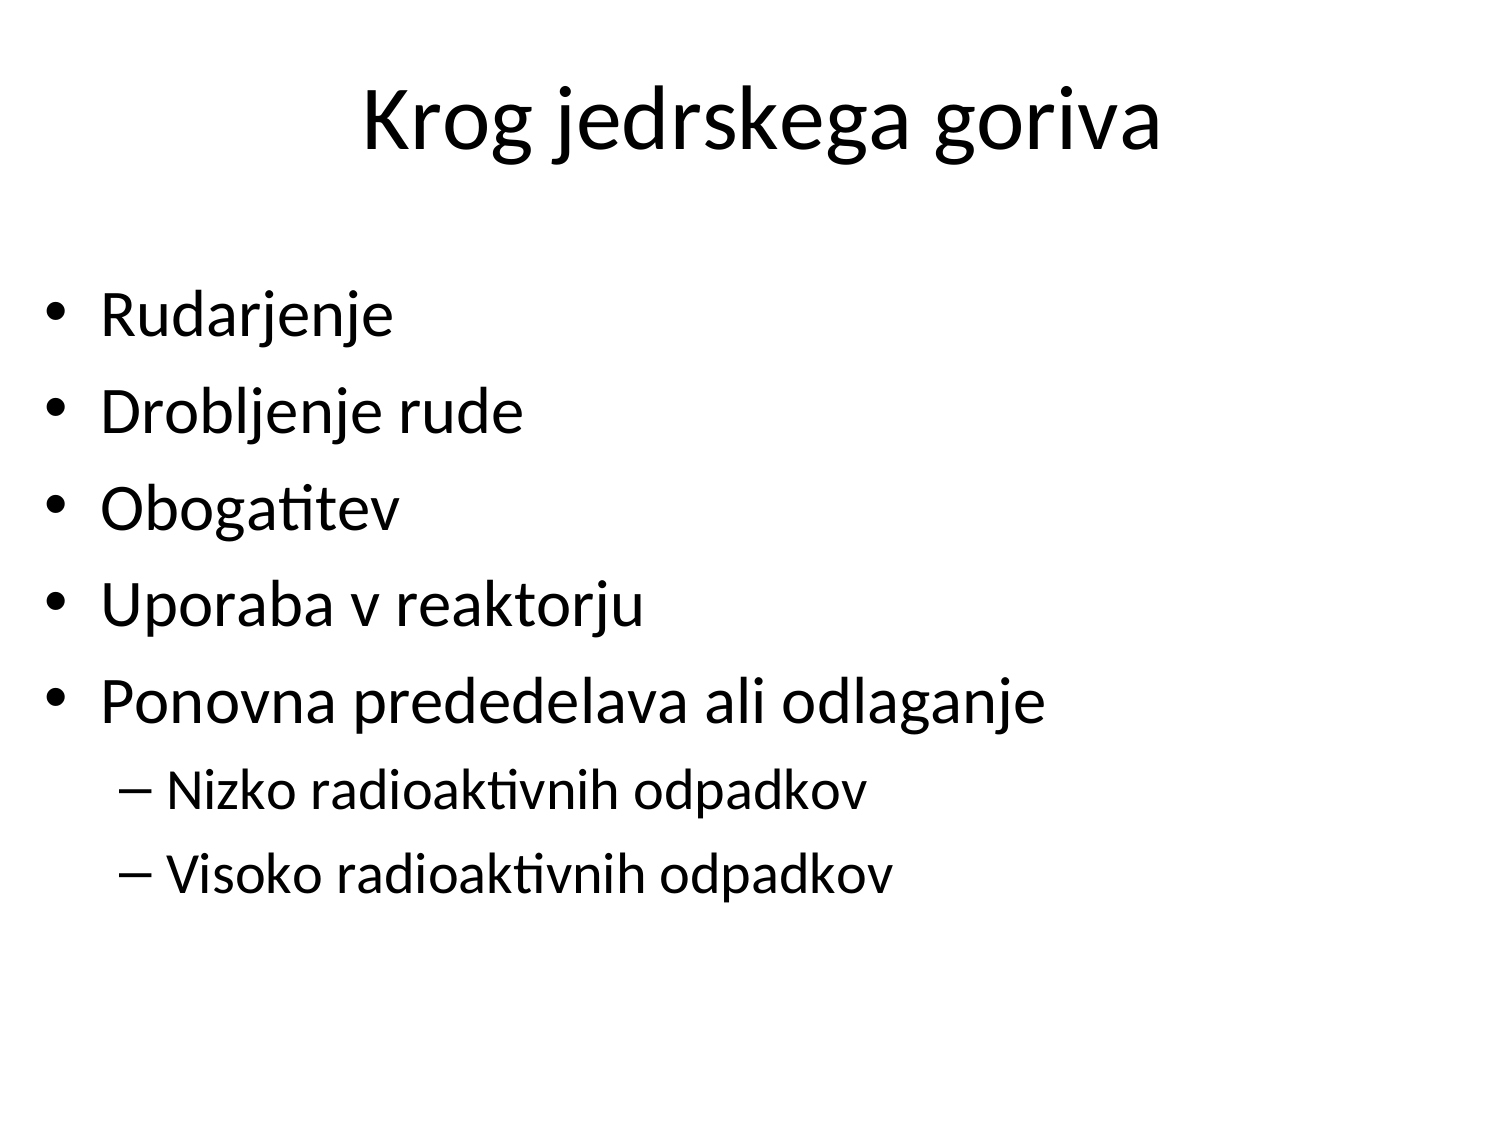

Krog jedrskega goriva
Rudarjenje
Drobljenje rude
Obogatitev
Uporaba v reaktorju
Ponovna prededelava ali odlaganje
Nizko radioaktivnih odpadkov
Visoko radioaktivnih odpadkov